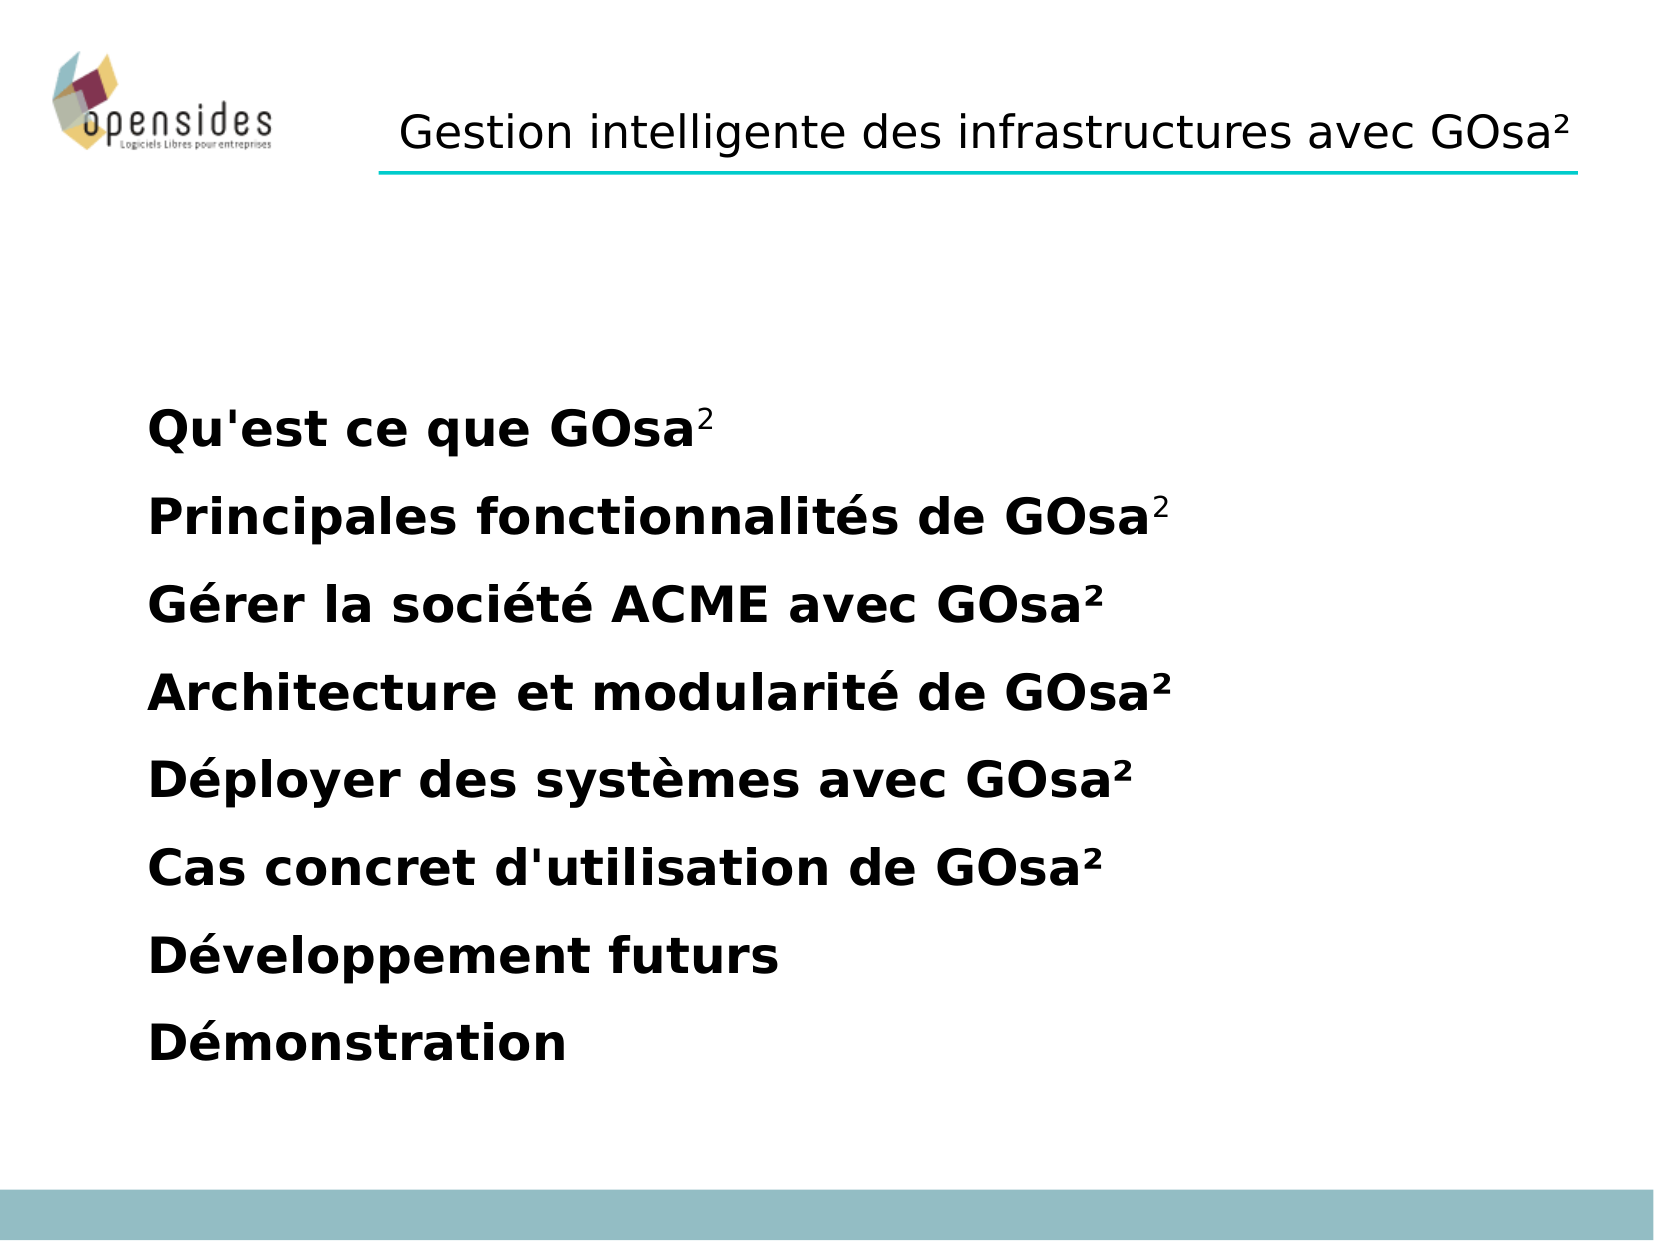

Gestion intelligente des infrastructures avec GOsa²
# Qu'est ce que GOsa2
Principales fonctionnalités de GOsa2
Gérer la société ACME avec GOsa²
Architecture et modularité de GOsa²
Déployer des systèmes avec GOsa²
Cas concret d'utilisation de GOsa²
Développement futurs
Démonstration